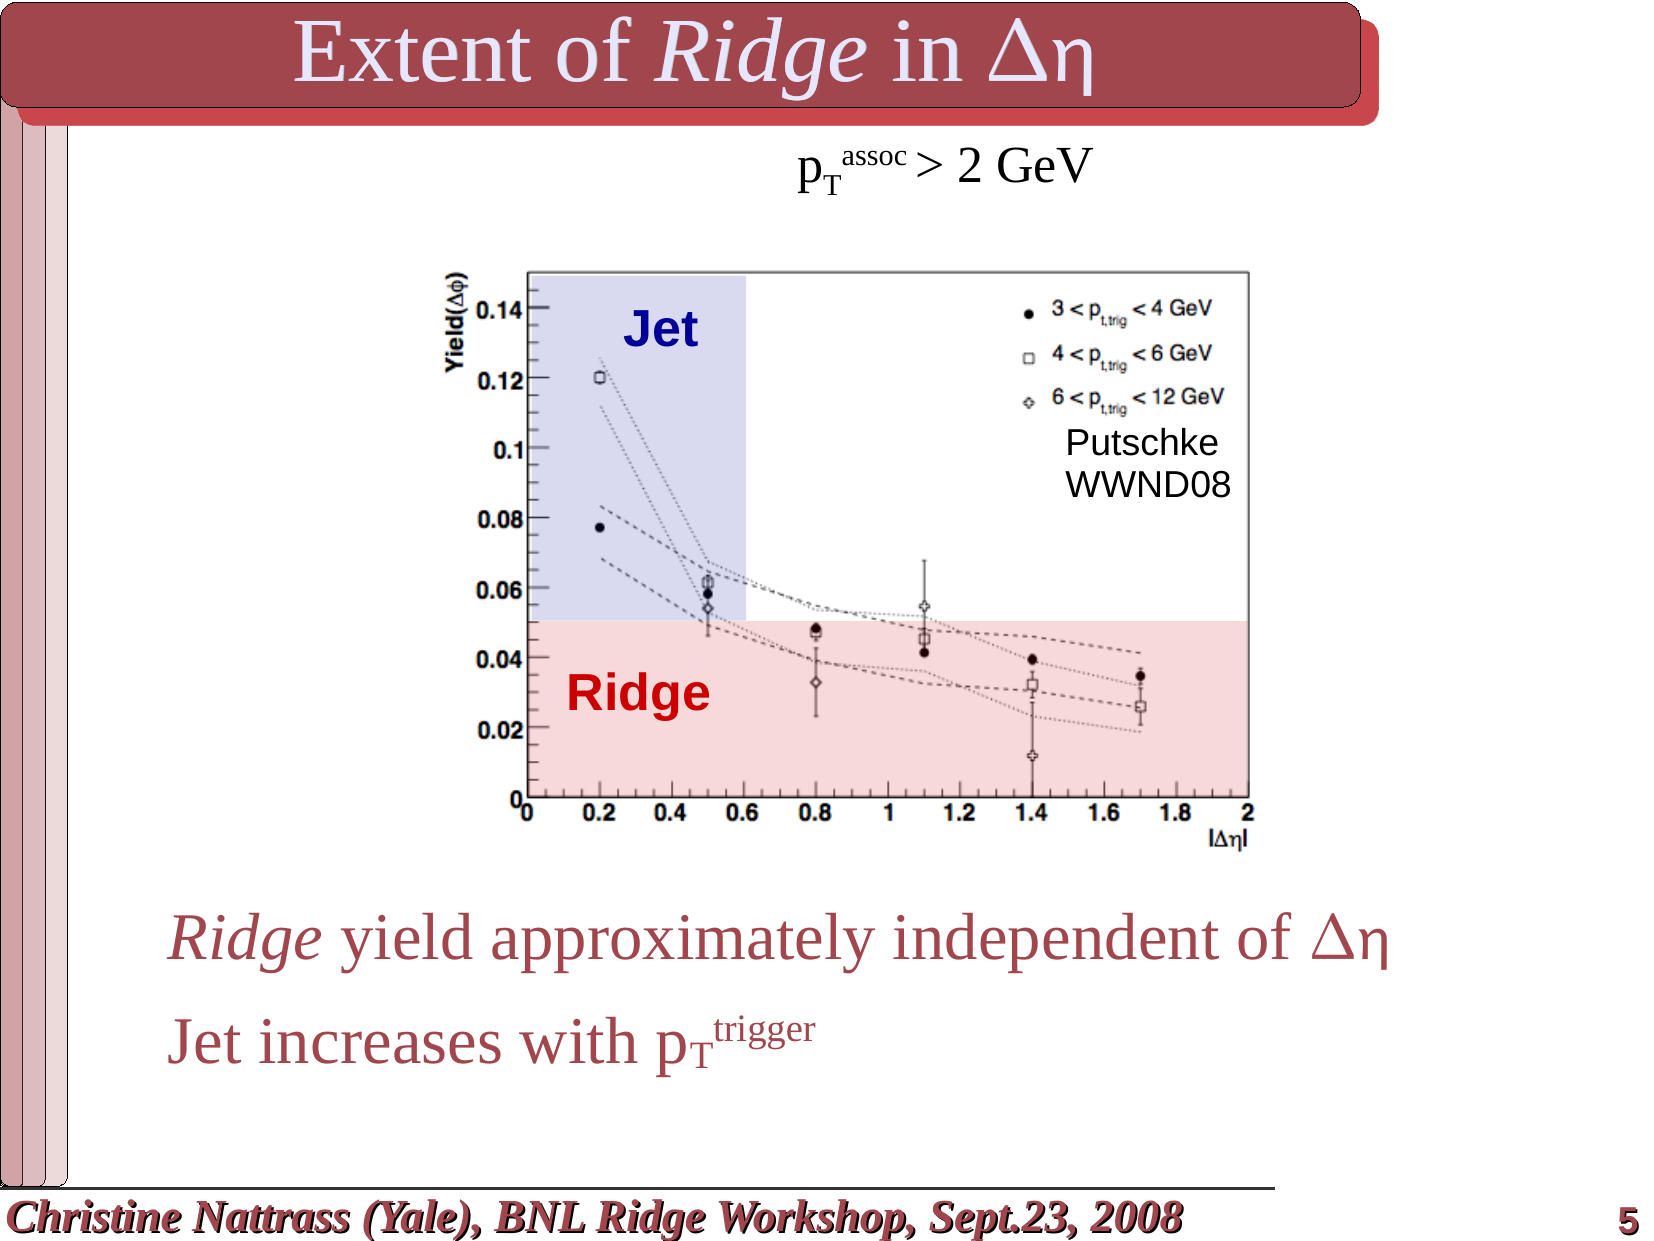

# Extent of Ridge in 
 pTassoc > 2 GeV
Jet
Putschke WWND08
Ridge
Ridge yield approximately independent of 
Jet increases with pTtrigger